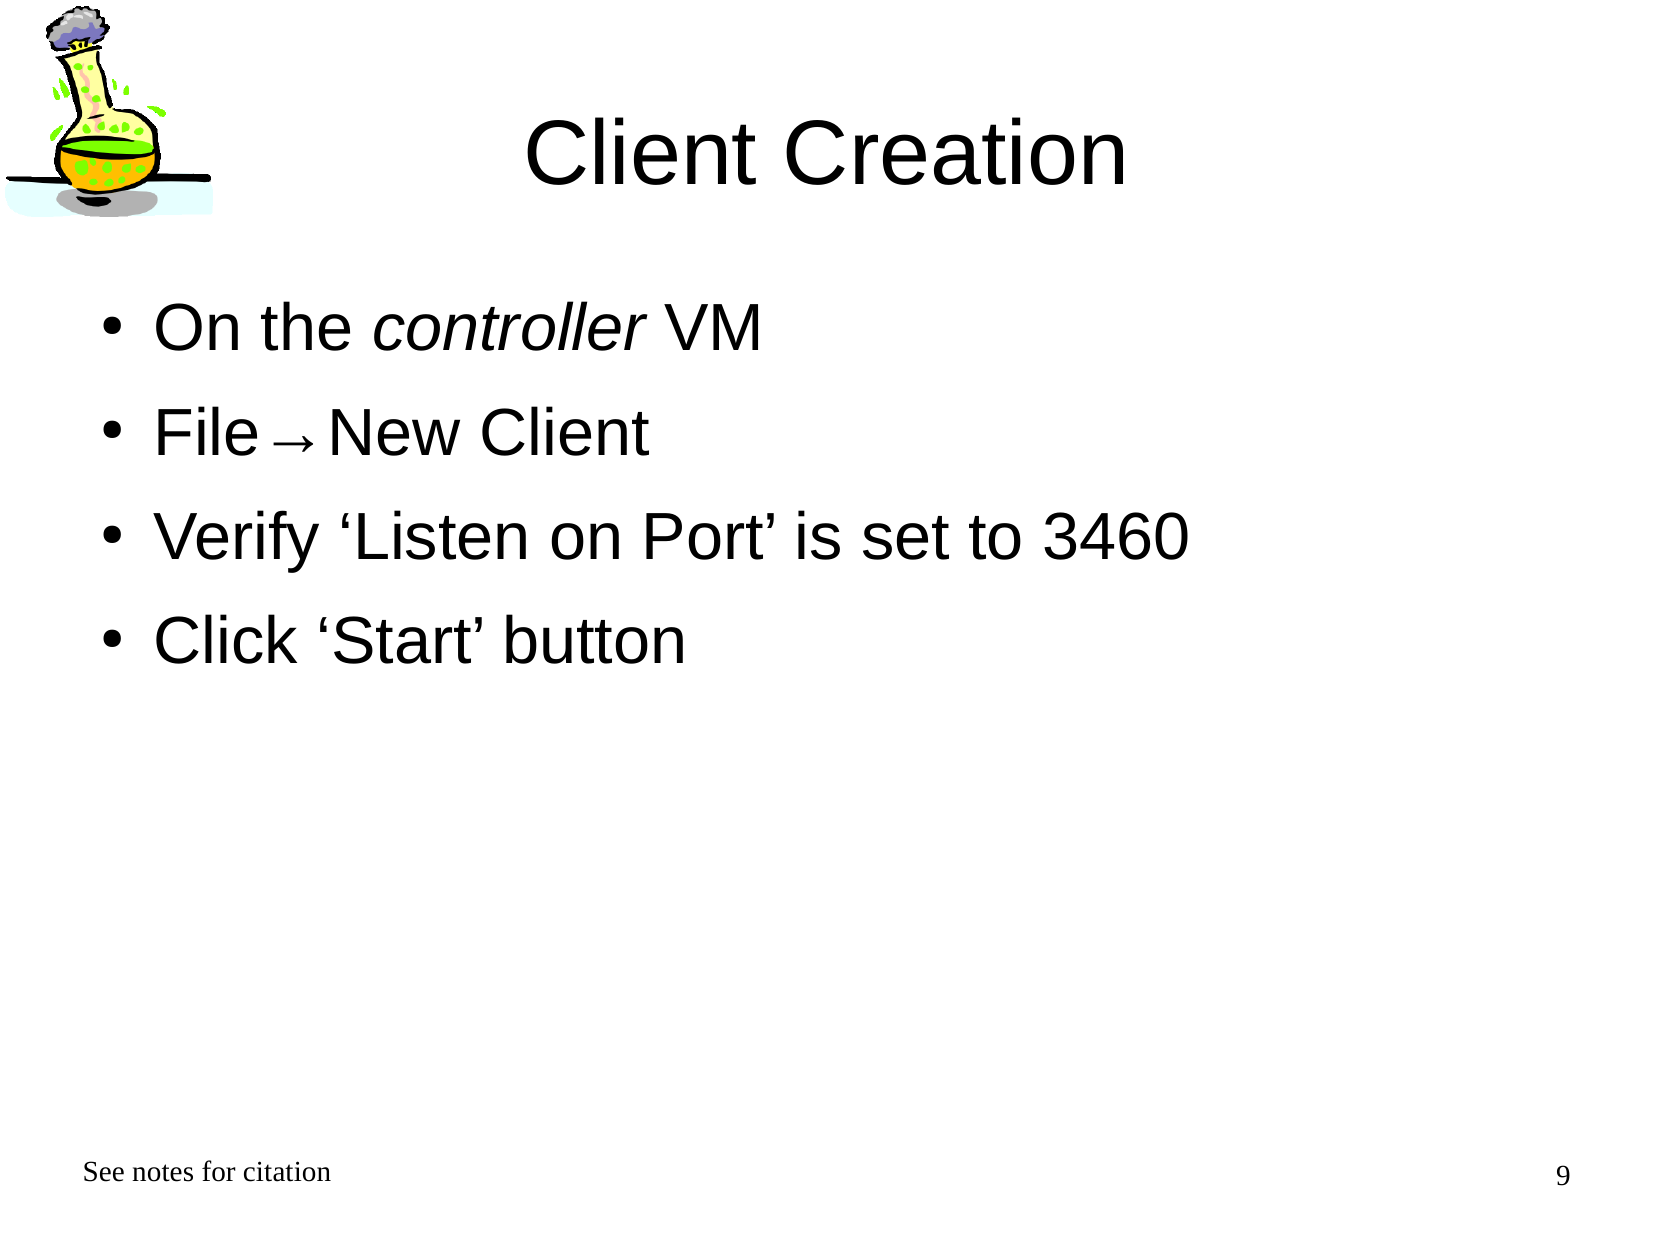

# Client Creation
On the controller VM
File→New Client
Verify ‘Listen on Port’ is set to 3460
Click ‘Start’ button
See notes for citation
9